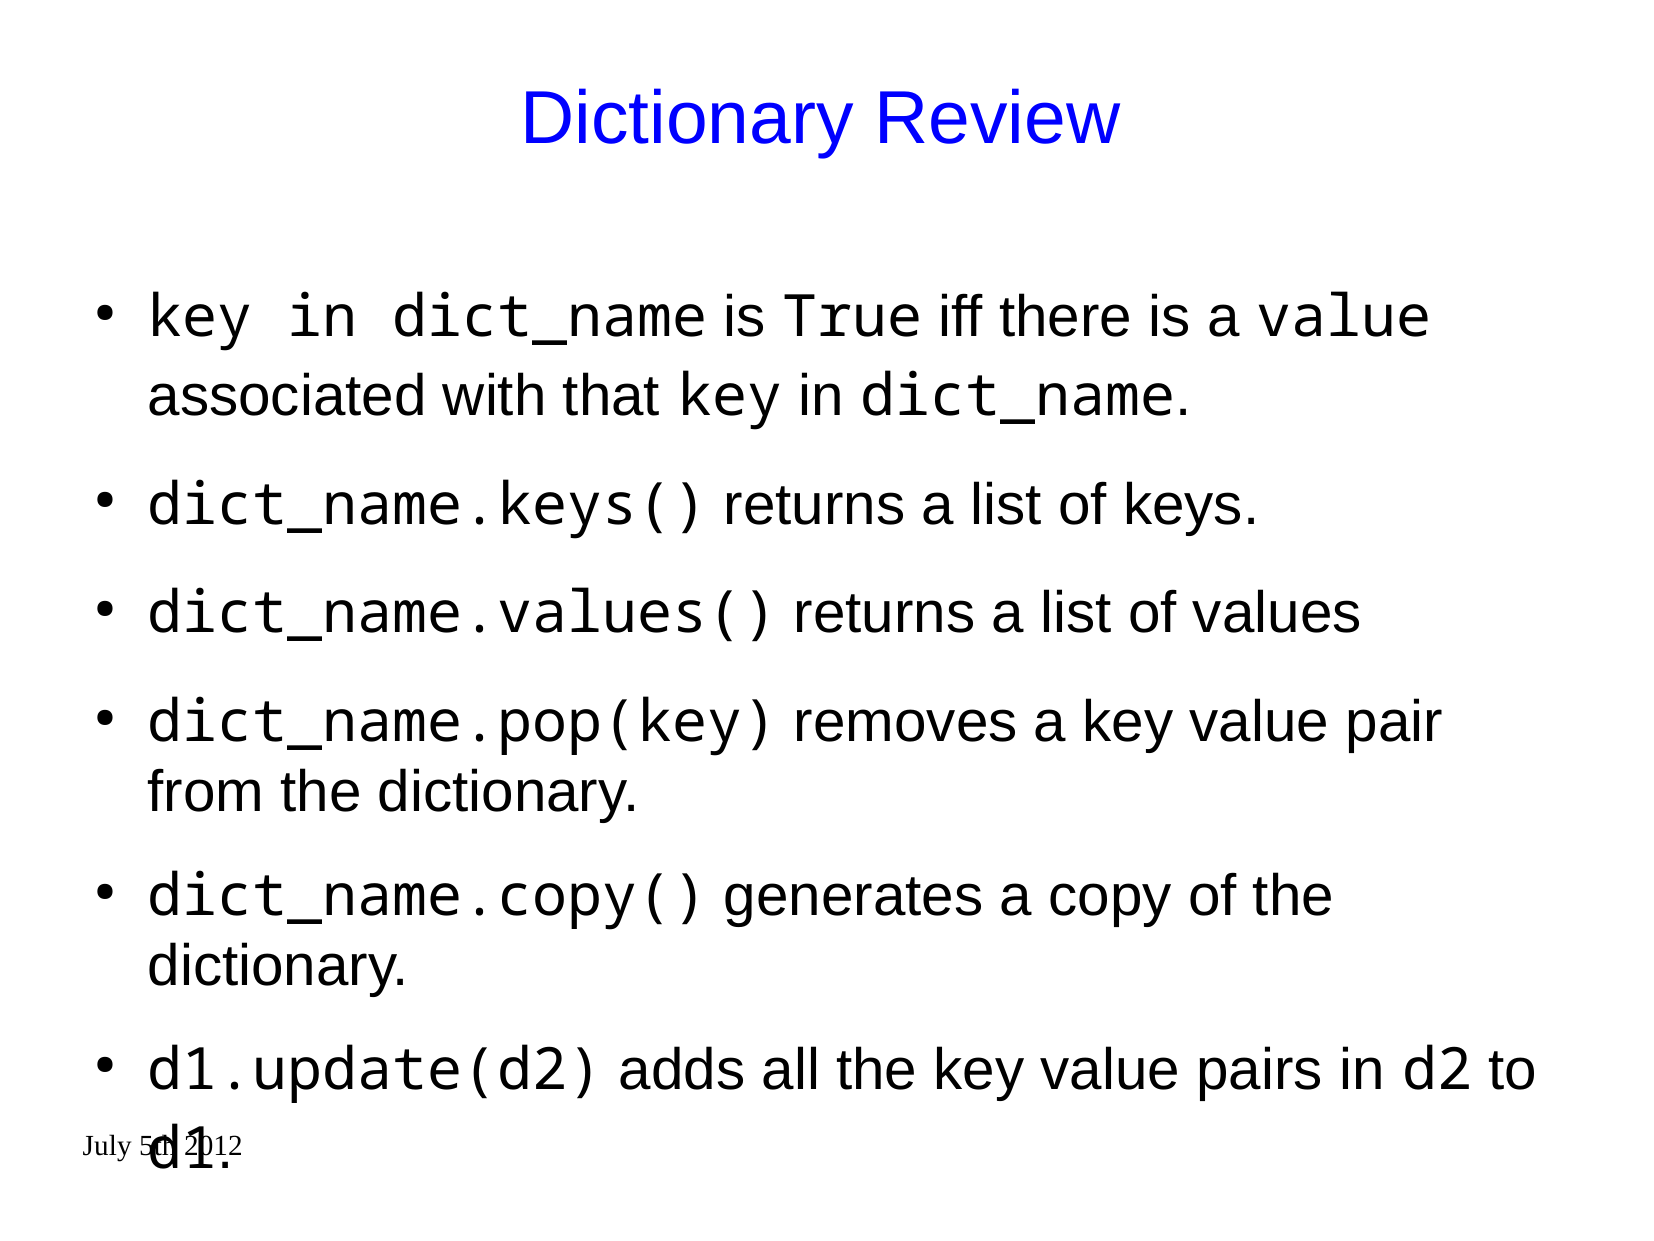

# Dictionary Review
key in dict_name is True iff there is a value associated with that key in dict_name.
dict_name.keys() returns a list of keys.
dict_name.values() returns a list of values
dict_name.pop(key) removes a key value pair from the dictionary.
dict_name.copy() generates a copy of the dictionary.
d1.update(d2) adds all the key value pairs in d2 to d1.
July 5th 2012